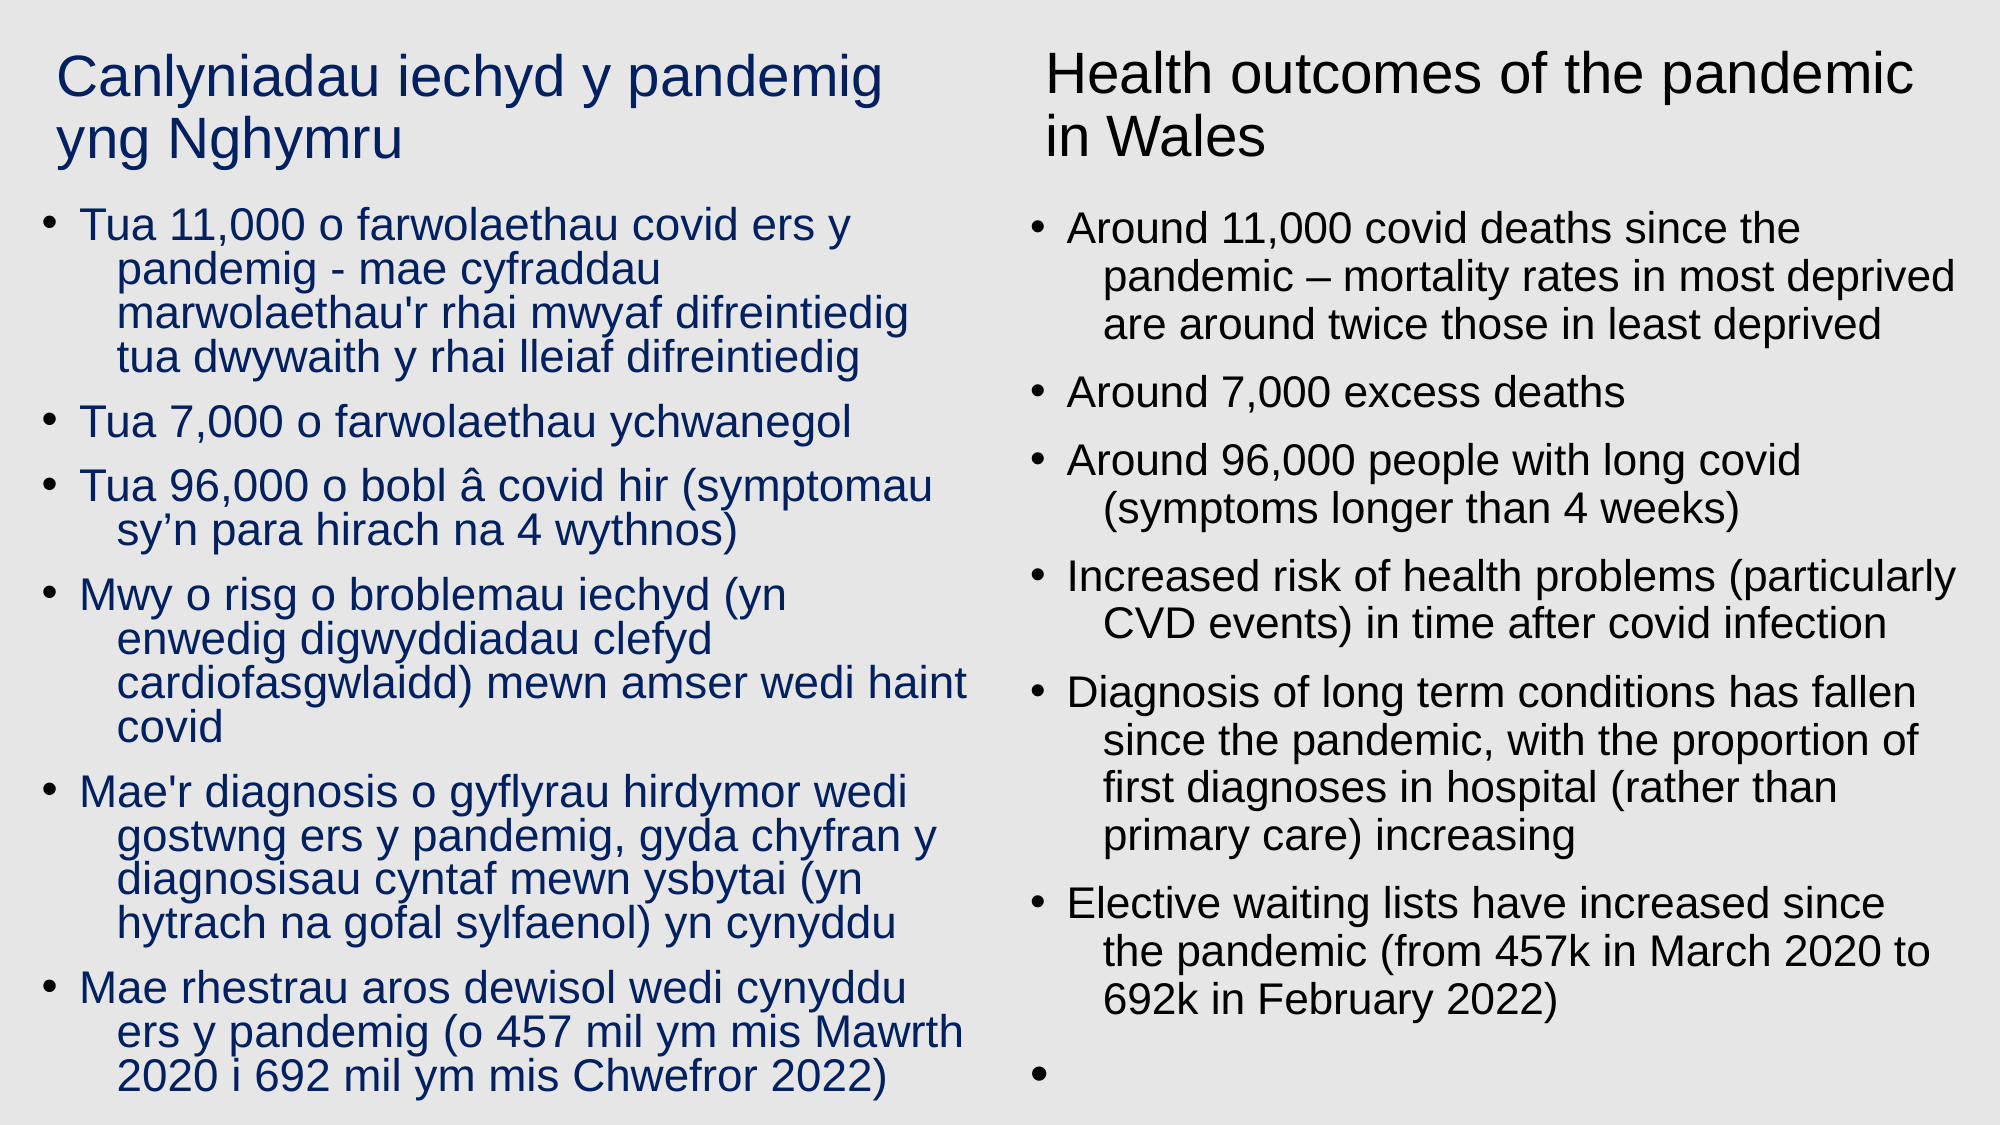

Canlyniadau iechyd y pandemig yng Nghymru
Health outcomes of the pandemic in Wales
Tua 11,000 o farwolaethau covid ers y pandemig - mae cyfraddau marwolaethau'r rhai mwyaf difreintiedig tua dwywaith y rhai lleiaf difreintiedig
Tua 7,000 o farwolaethau ychwanegol
Tua 96,000 o bobl â covid hir (symptomau sy’n para hirach na 4 wythnos)
Mwy o risg o broblemau iechyd (yn enwedig digwyddiadau clefyd cardiofasgwlaidd) mewn amser wedi haint covid
Mae'r diagnosis o gyflyrau hirdymor wedi gostwng ers y pandemig, gyda chyfran y diagnosisau cyntaf mewn ysbytai (yn hytrach na gofal sylfaenol) yn cynyddu
Mae rhestrau aros dewisol wedi cynyddu ers y pandemig (o 457 mil ym mis Mawrth 2020 i 692 mil ym mis Chwefror 2022)
# Around 11,000 covid deaths since the pandemic – mortality rates in most deprived are around twice those in least deprived
Around 7,000 excess deaths
Around 96,000 people with long covid (symptoms longer than 4 weeks)
Increased risk of health problems (particularly CVD events) in time after covid infection
Diagnosis of long term conditions has fallen since the pandemic, with the proportion of first diagnoses in hospital (rather than primary care) increasing
Elective waiting lists have increased since the pandemic (from 457k in March 2020 to 692k in February 2022)